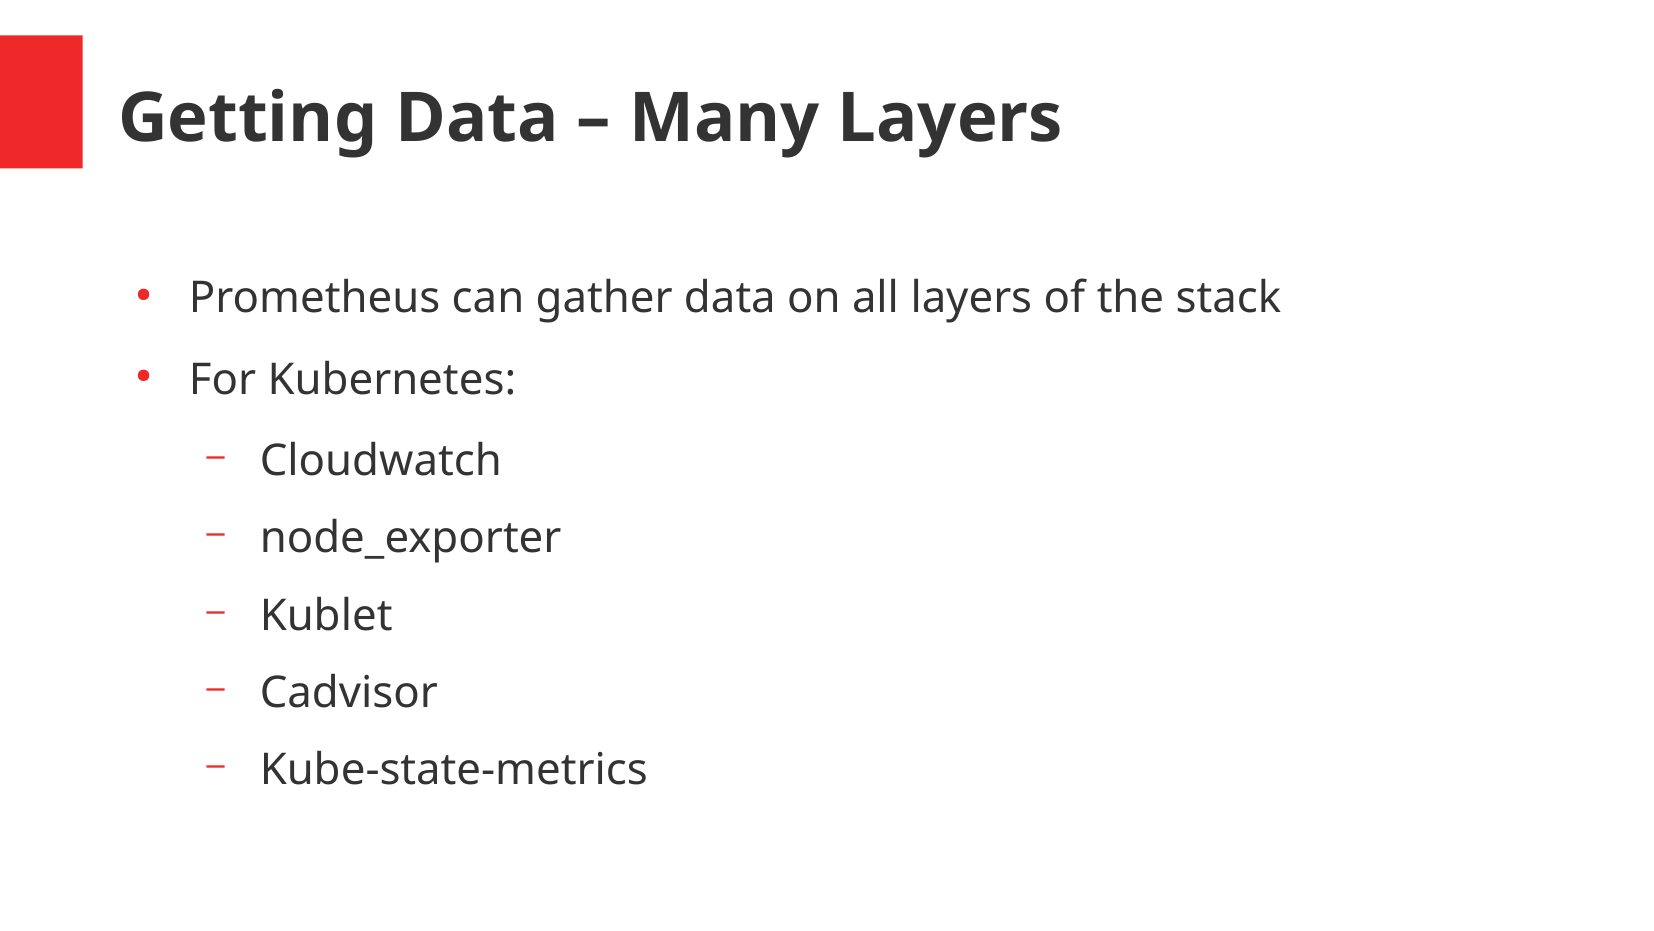

# Getting Data – Many Layers
Prometheus can gather data on all layers of the stack
For Kubernetes:
Cloudwatch
node_exporter
Kublet
Cadvisor
Kube-state-metrics